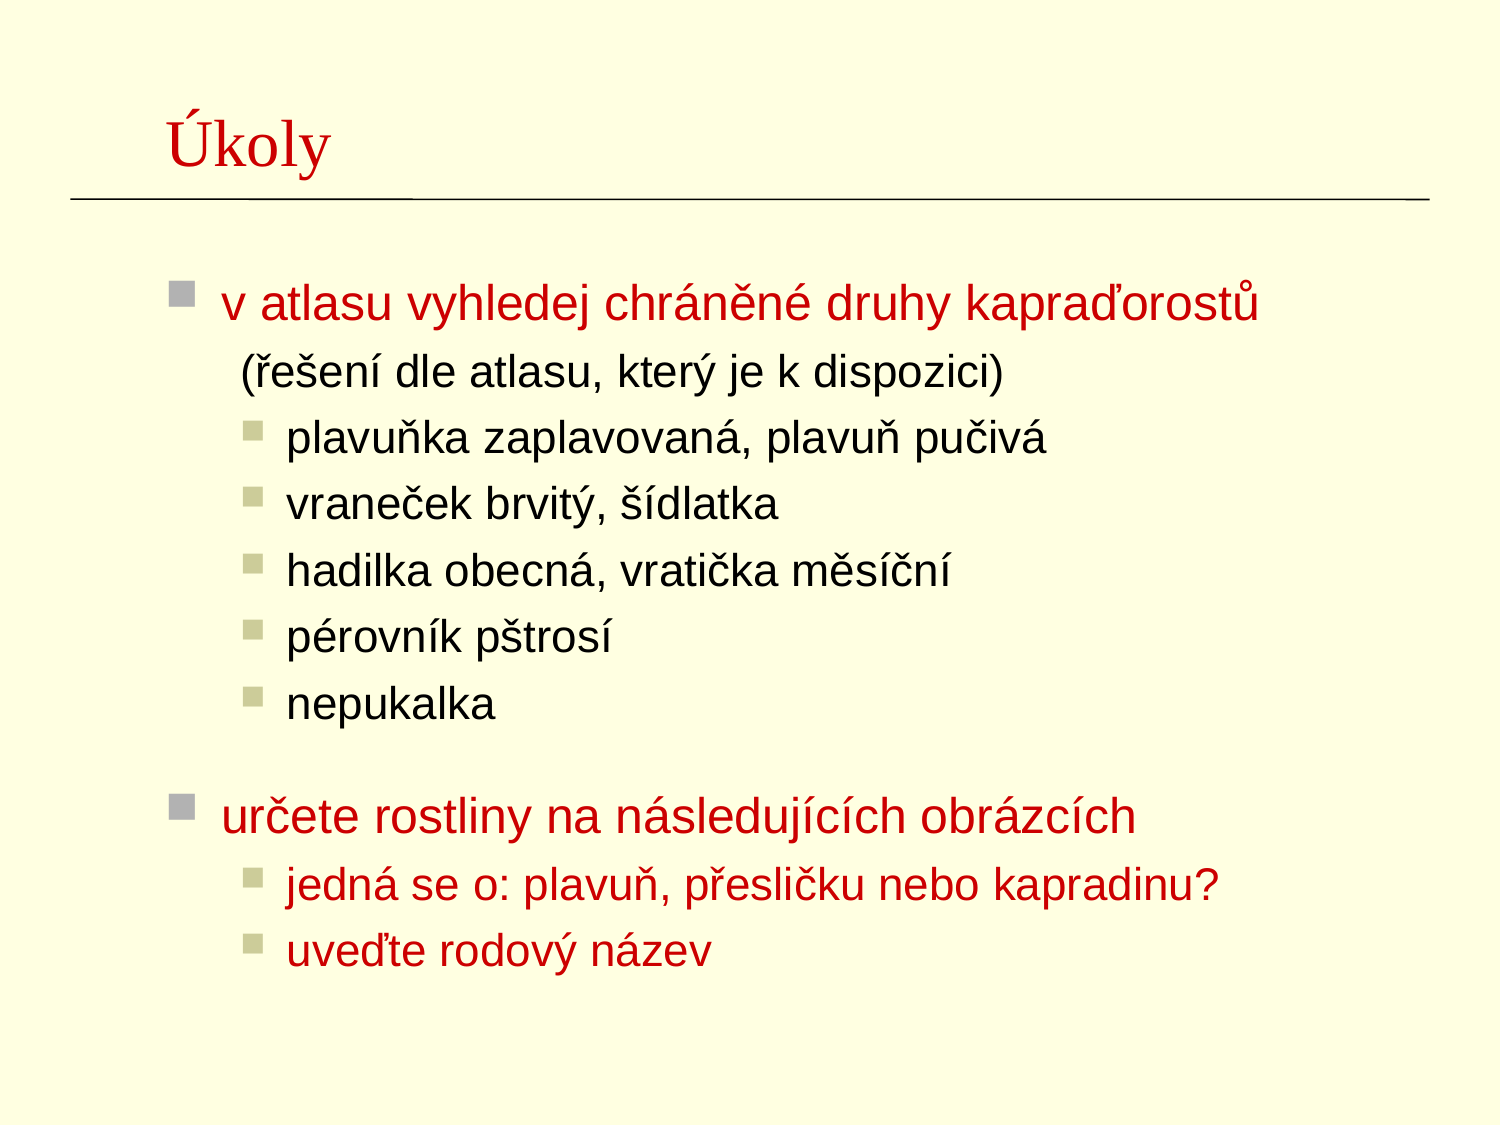

# Úkoly
v atlasu vyhledej chráněné druhy kapraďorostů
(řešení dle atlasu, který je k dispozici)
plavuňka zaplavovaná, plavuň pučivá
vraneček brvitý, šídlatka
hadilka obecná, vratička měsíční
pérovník pštrosí
nepukalka
určete rostliny na následujících obrázcích
jedná se o: plavuň, přesličku nebo kapradinu?
uveďte rodový název